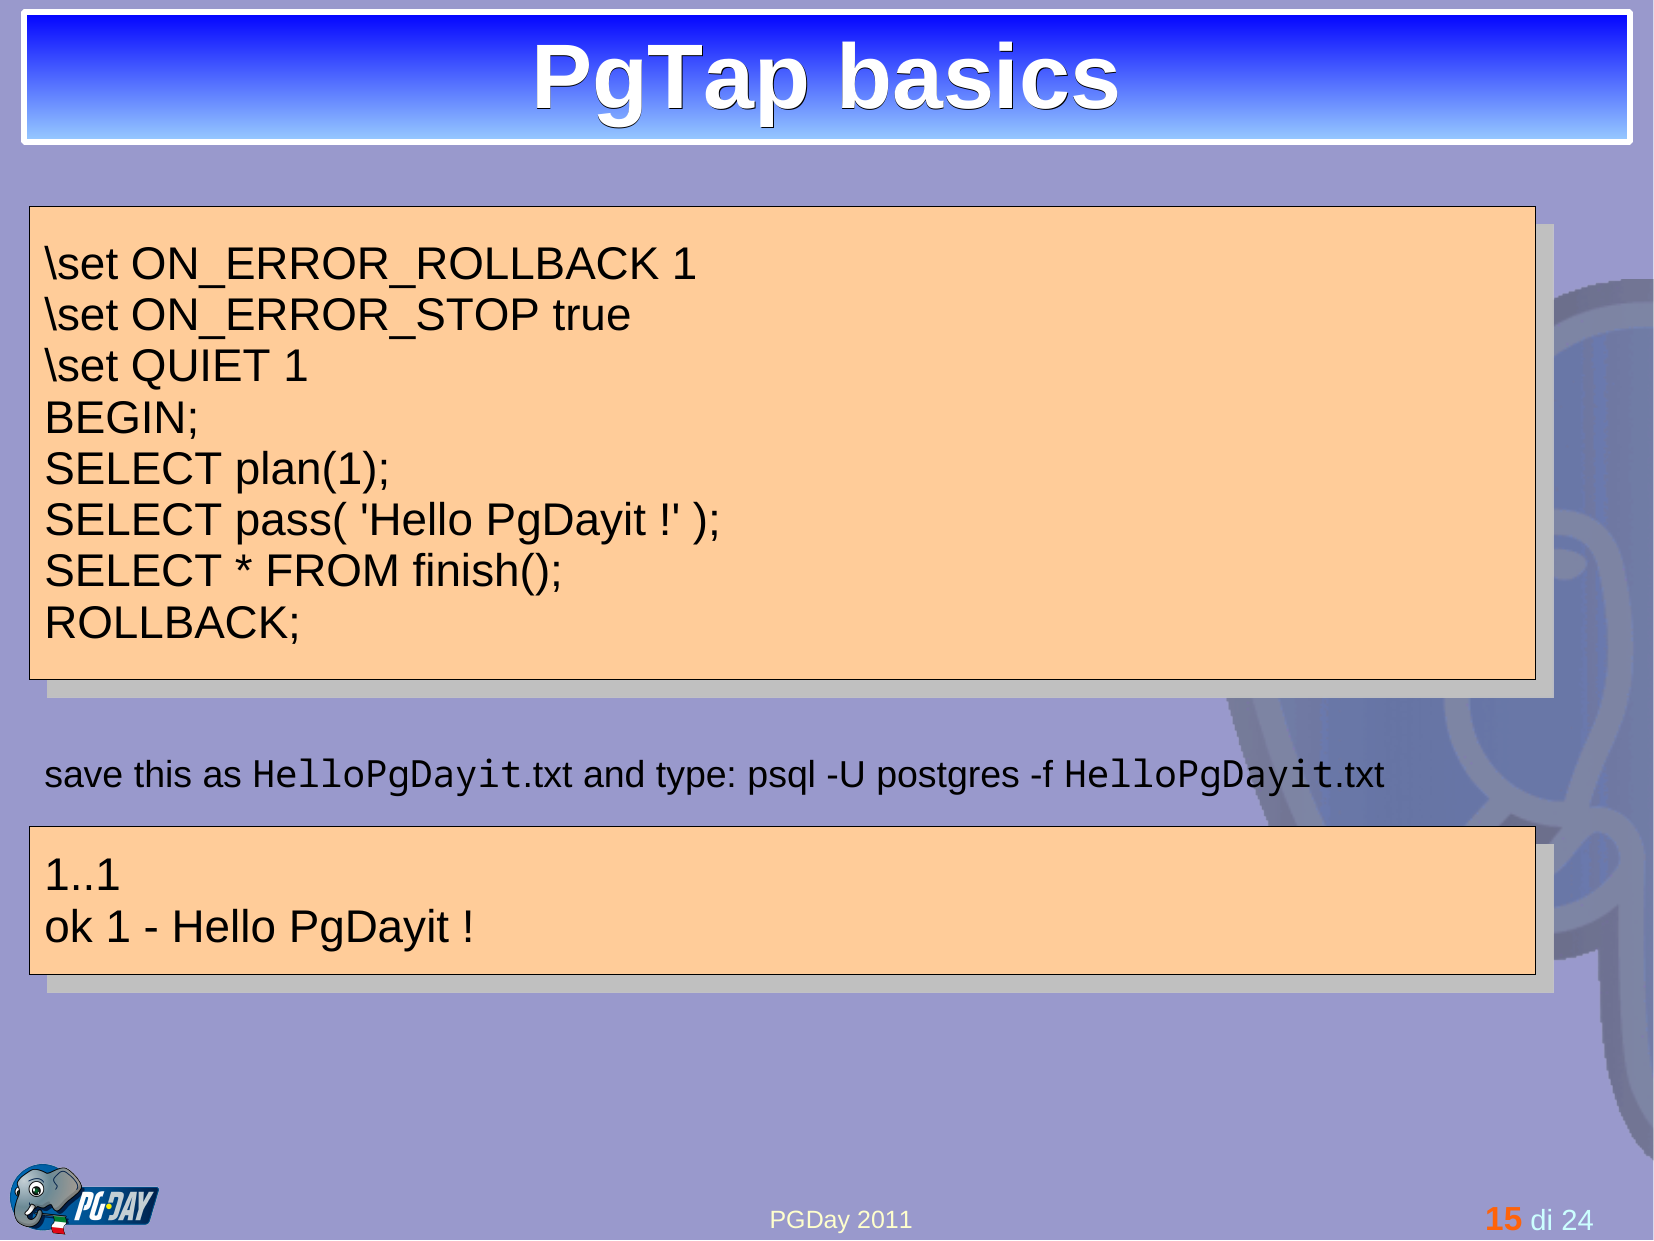

# PgTap basics
\set ON_ERROR_ROLLBACK 1
\set ON_ERROR_STOP true
\set QUIET 1
BEGIN;
SELECT plan(1);
SELECT pass( 'Hello PgDayit !' );
SELECT * FROM finish();
ROLLBACK;
save this as HelloPgDayit.txt and type: psql -U postgres -f HelloPgDayit.txt
1..1
ok 1 - Hello PgDayit !